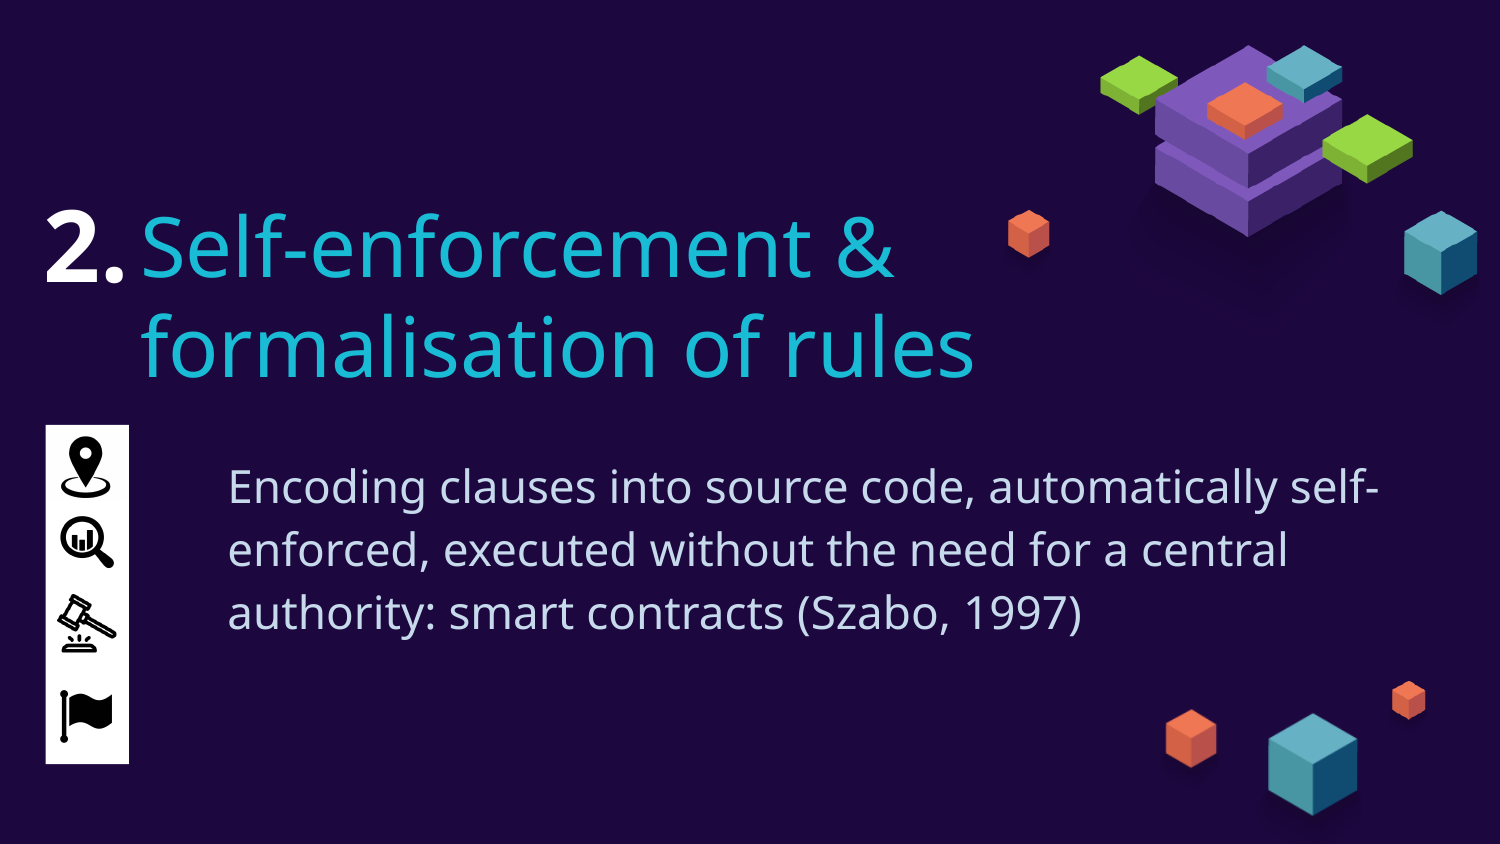

2.
# Self-enforcement & formalisation of rules
Encoding clauses into source code, automatically self-enforced, executed without the need for a central authority: smart contracts (Szabo, 1997)